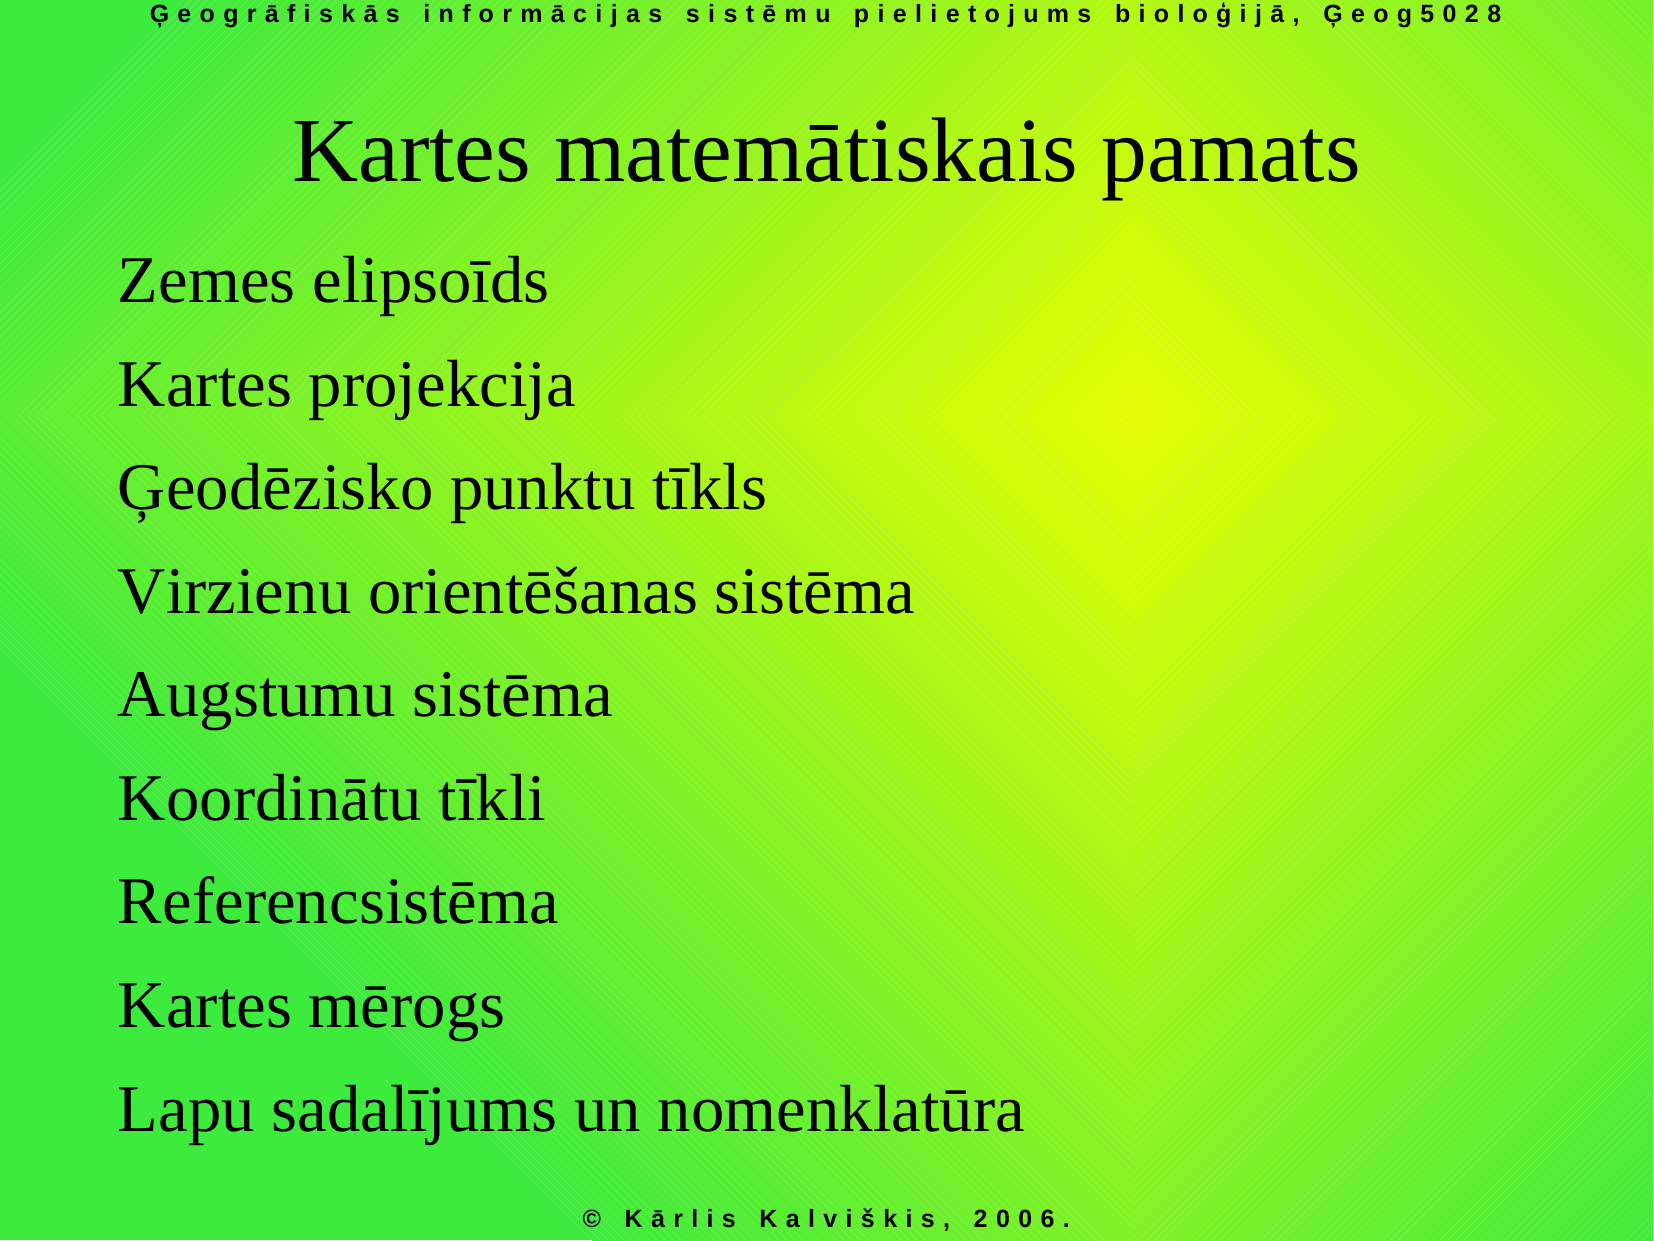

# Kartes matemātiskais pamats
Zemes elipsoīds
Kartes projekcija
Ģeodēzisko punktu tīkls
Virzienu orientēšanas sistēma
Augstumu sistēma
Koordinātu tīkli
Referencsistēma
Kartes mērogs
Lapu sadalījums un nomenklatūra